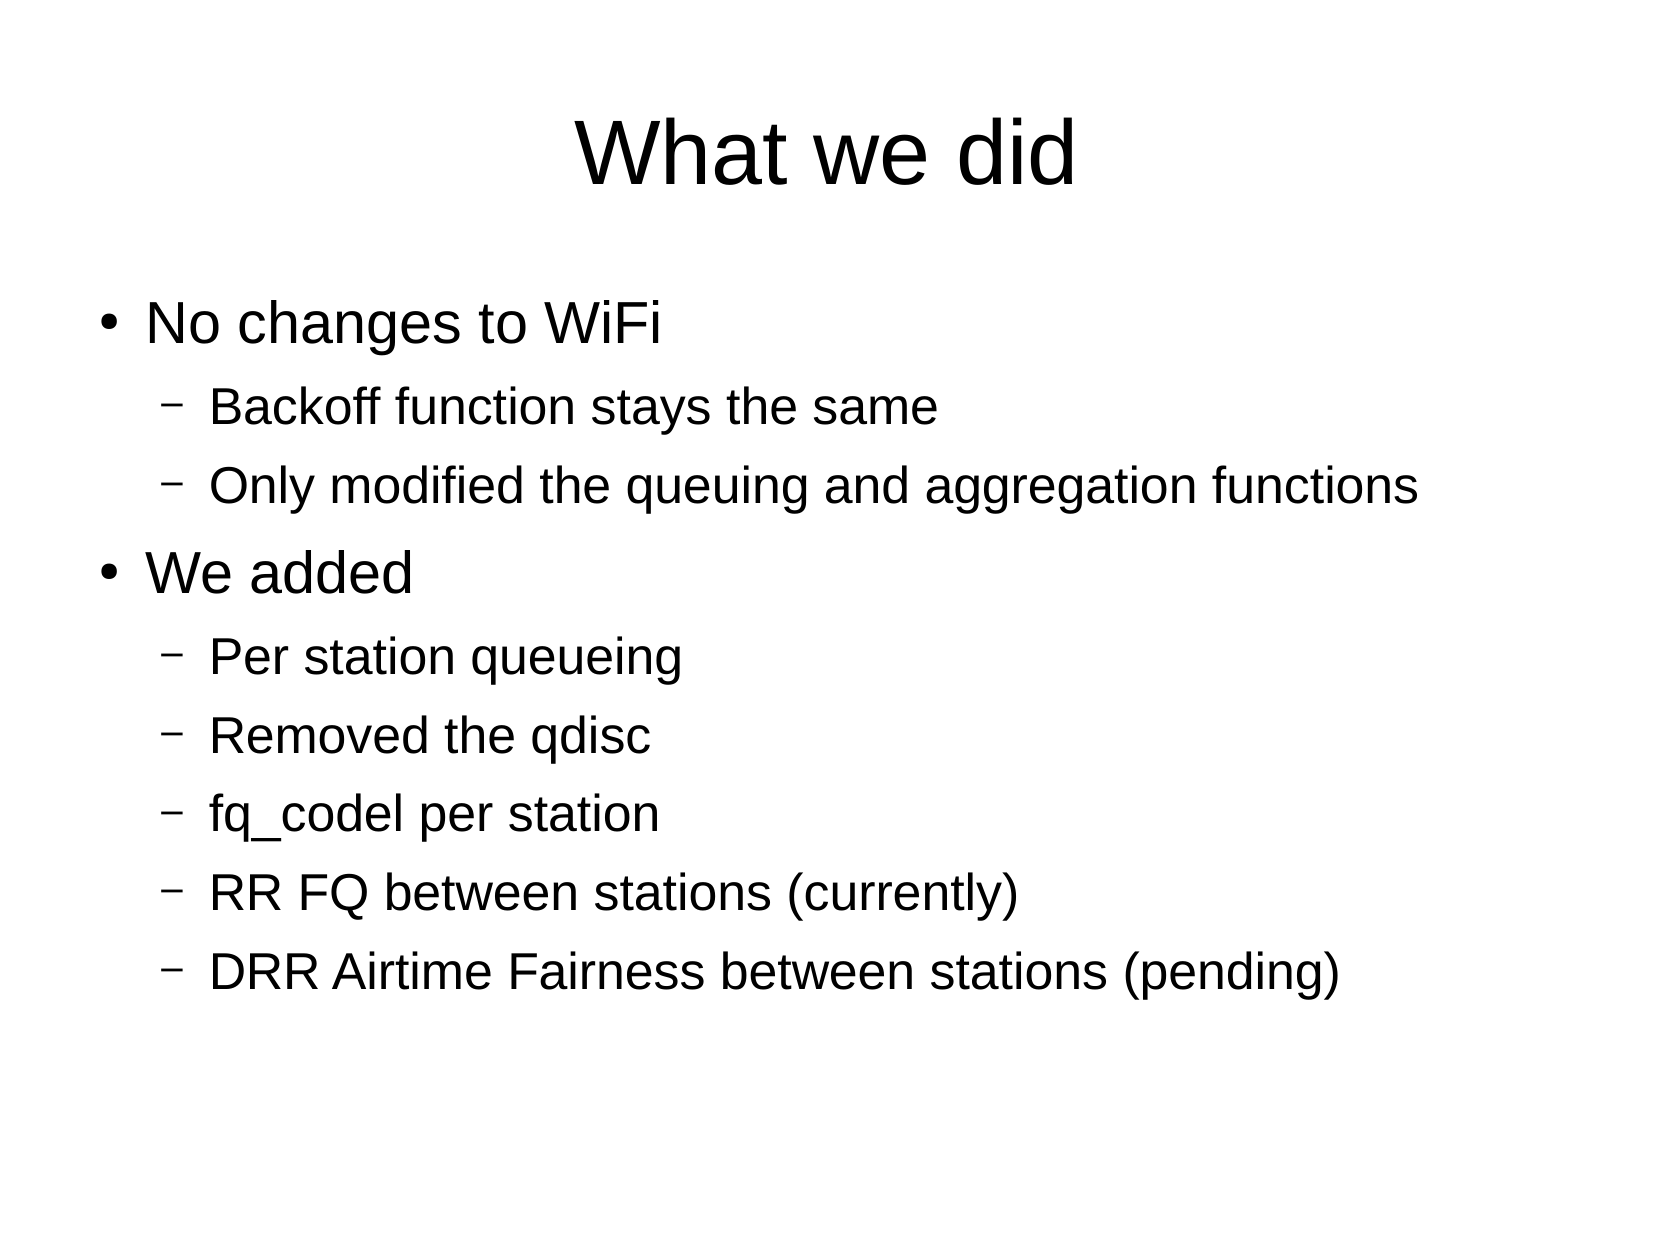

# What we did
No changes to WiFi
Backoff function stays the same
Only modified the queuing and aggregation functions
We added
Per station queueing
Removed the qdisc
fq_codel per station
RR FQ between stations (currently)
DRR Airtime Fairness between stations (pending)